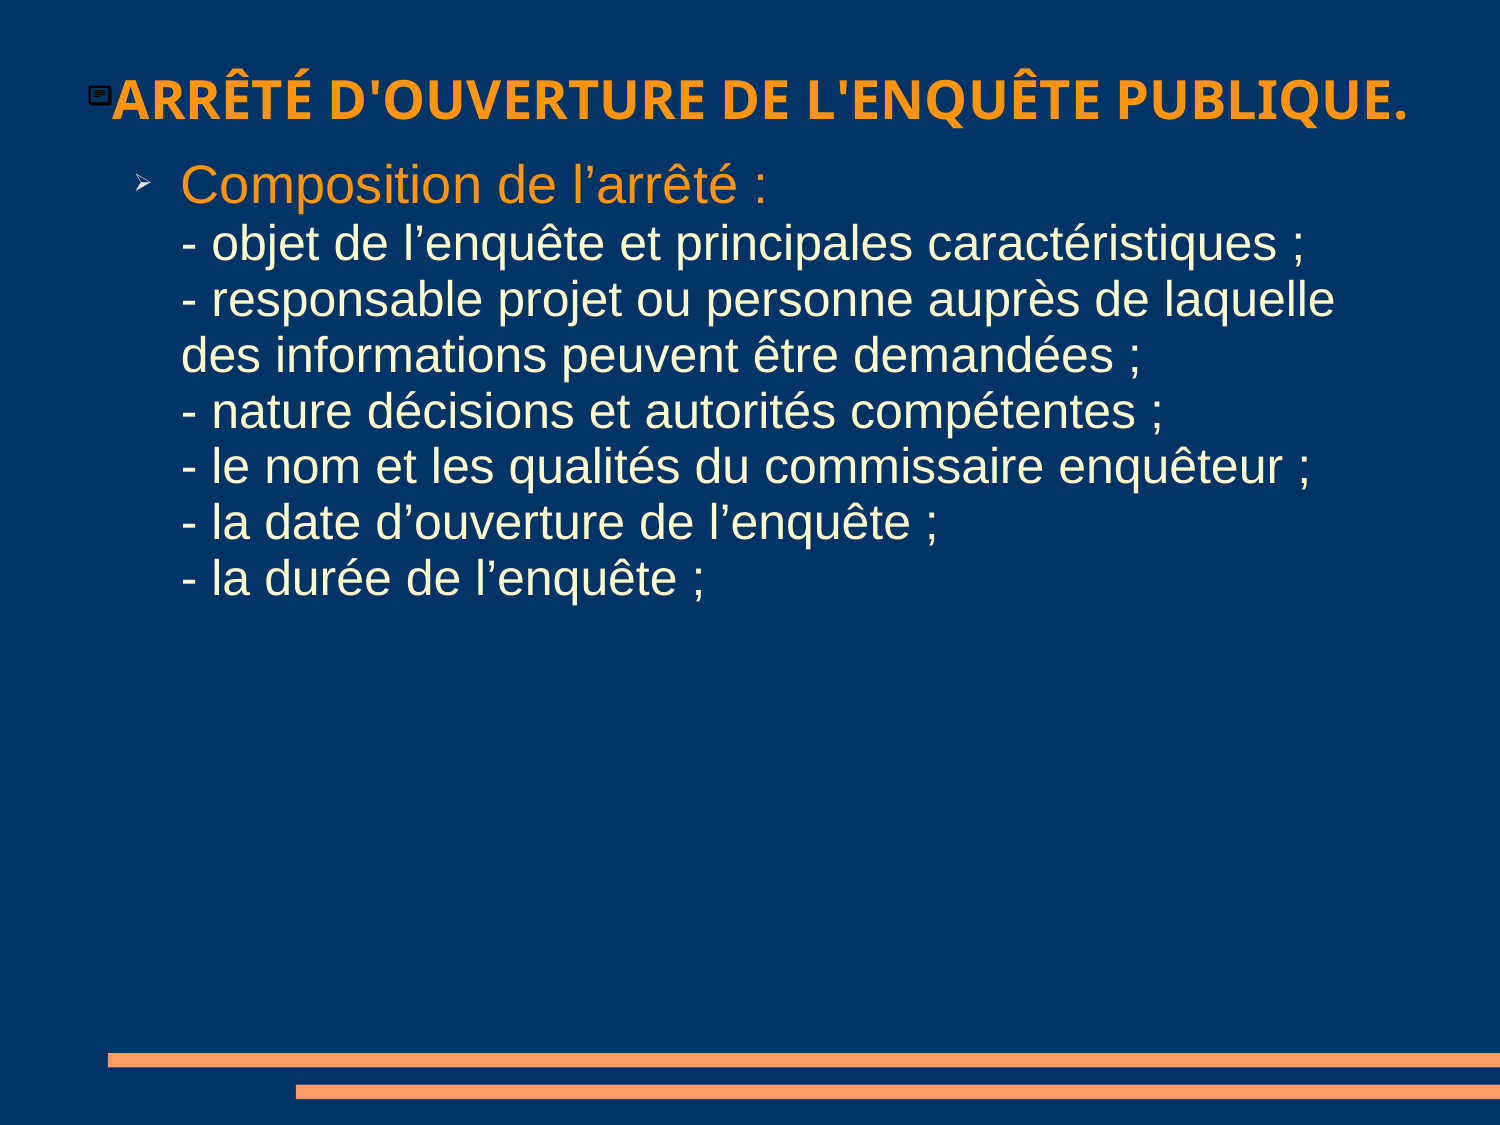

# ARRÊTÉ D'OUVERTURE DE L'ENQUÊTE PUBLIQUE.
Composition de l’arrêté :
- objet de l’enquête et principales caractéristiques ;
- responsable projet ou personne auprès de laquelle des informations peuvent être demandées ;
- nature décisions et autorités compétentes ;
- le nom et les qualités du commissaire enquêteur ;
- la date d’ouverture de l’enquête ;
- la durée de l’enquête ;